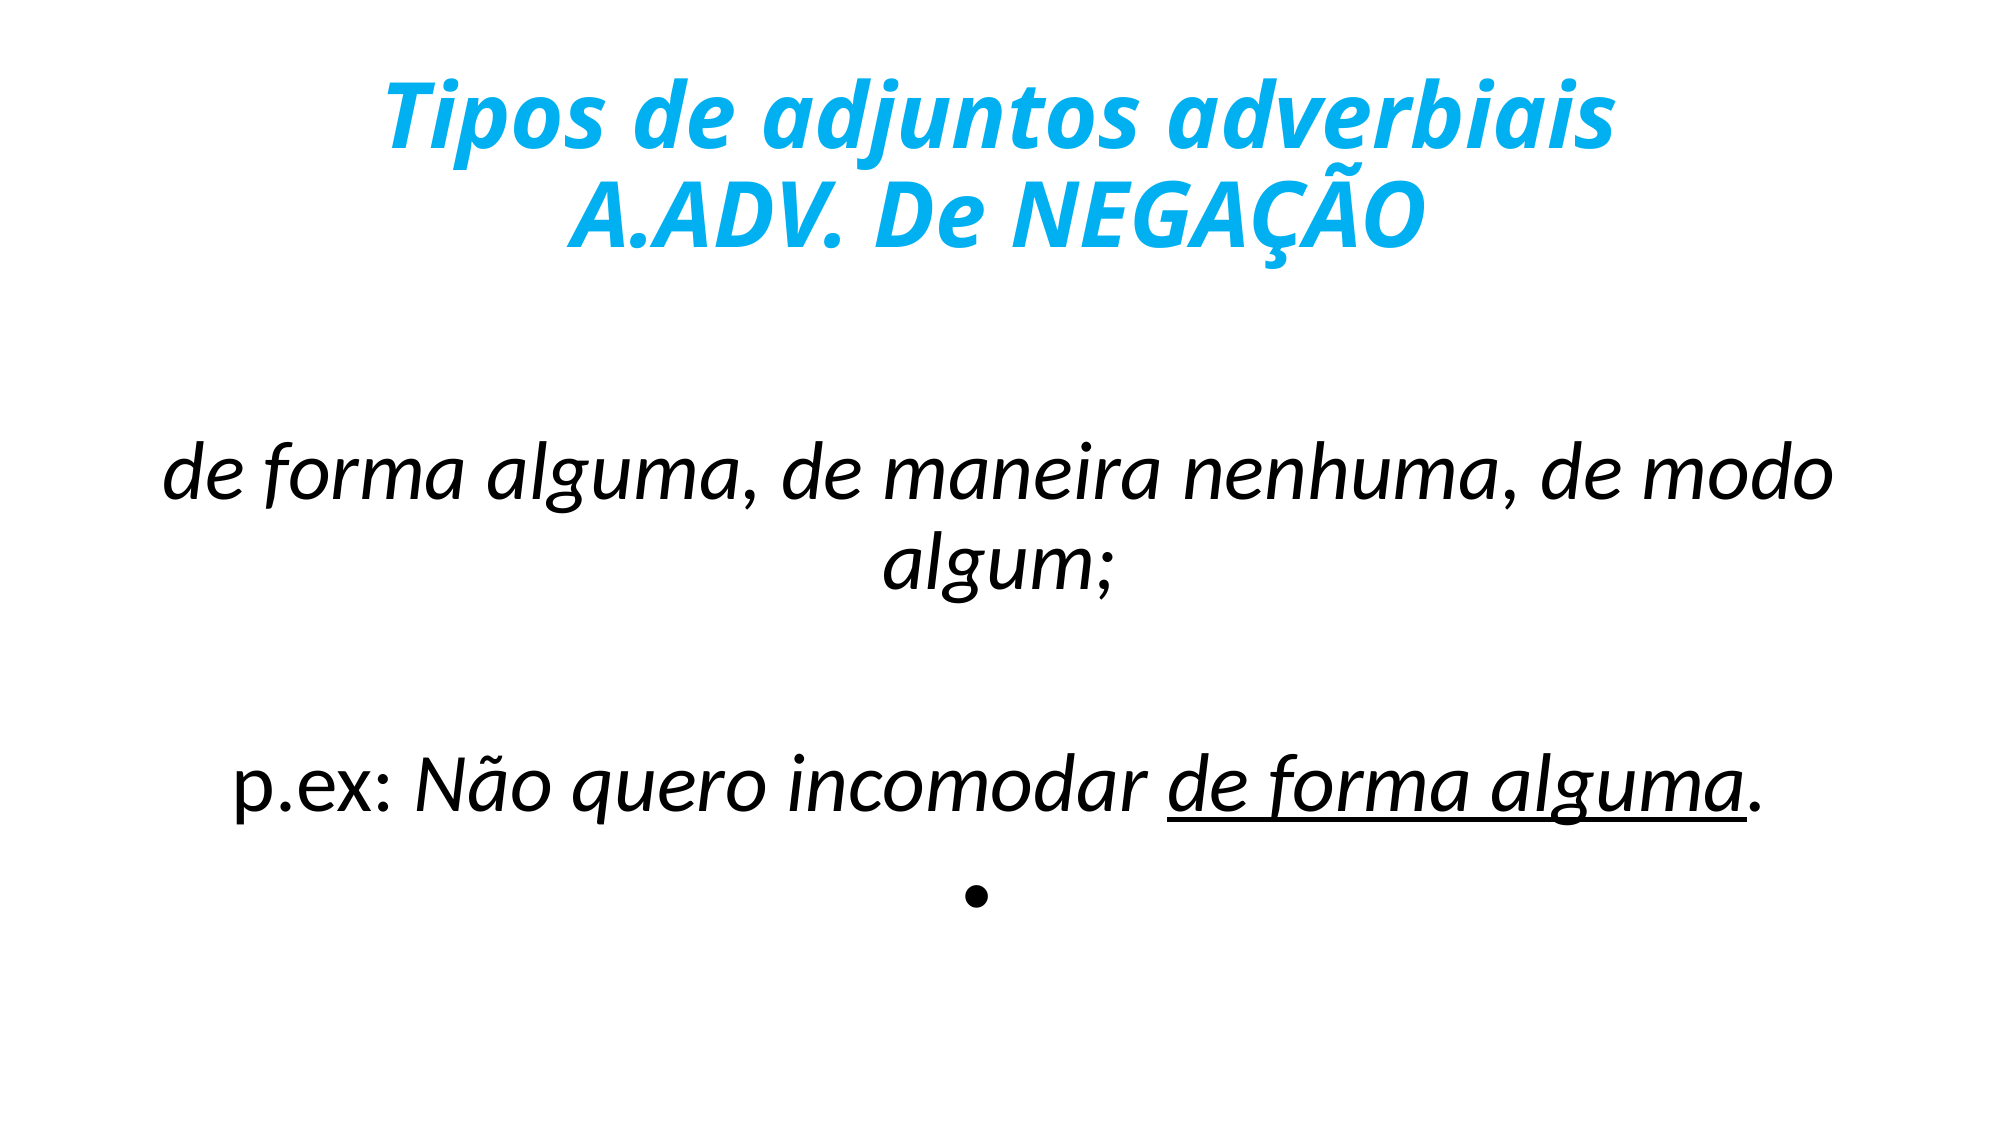

# Tipos de adjuntos adverbiais A.ADV. De NEGAÇÃO
de forma alguma, de maneira nenhuma, de modo algum;
p.ex: Não quero incomodar de forma alguma.